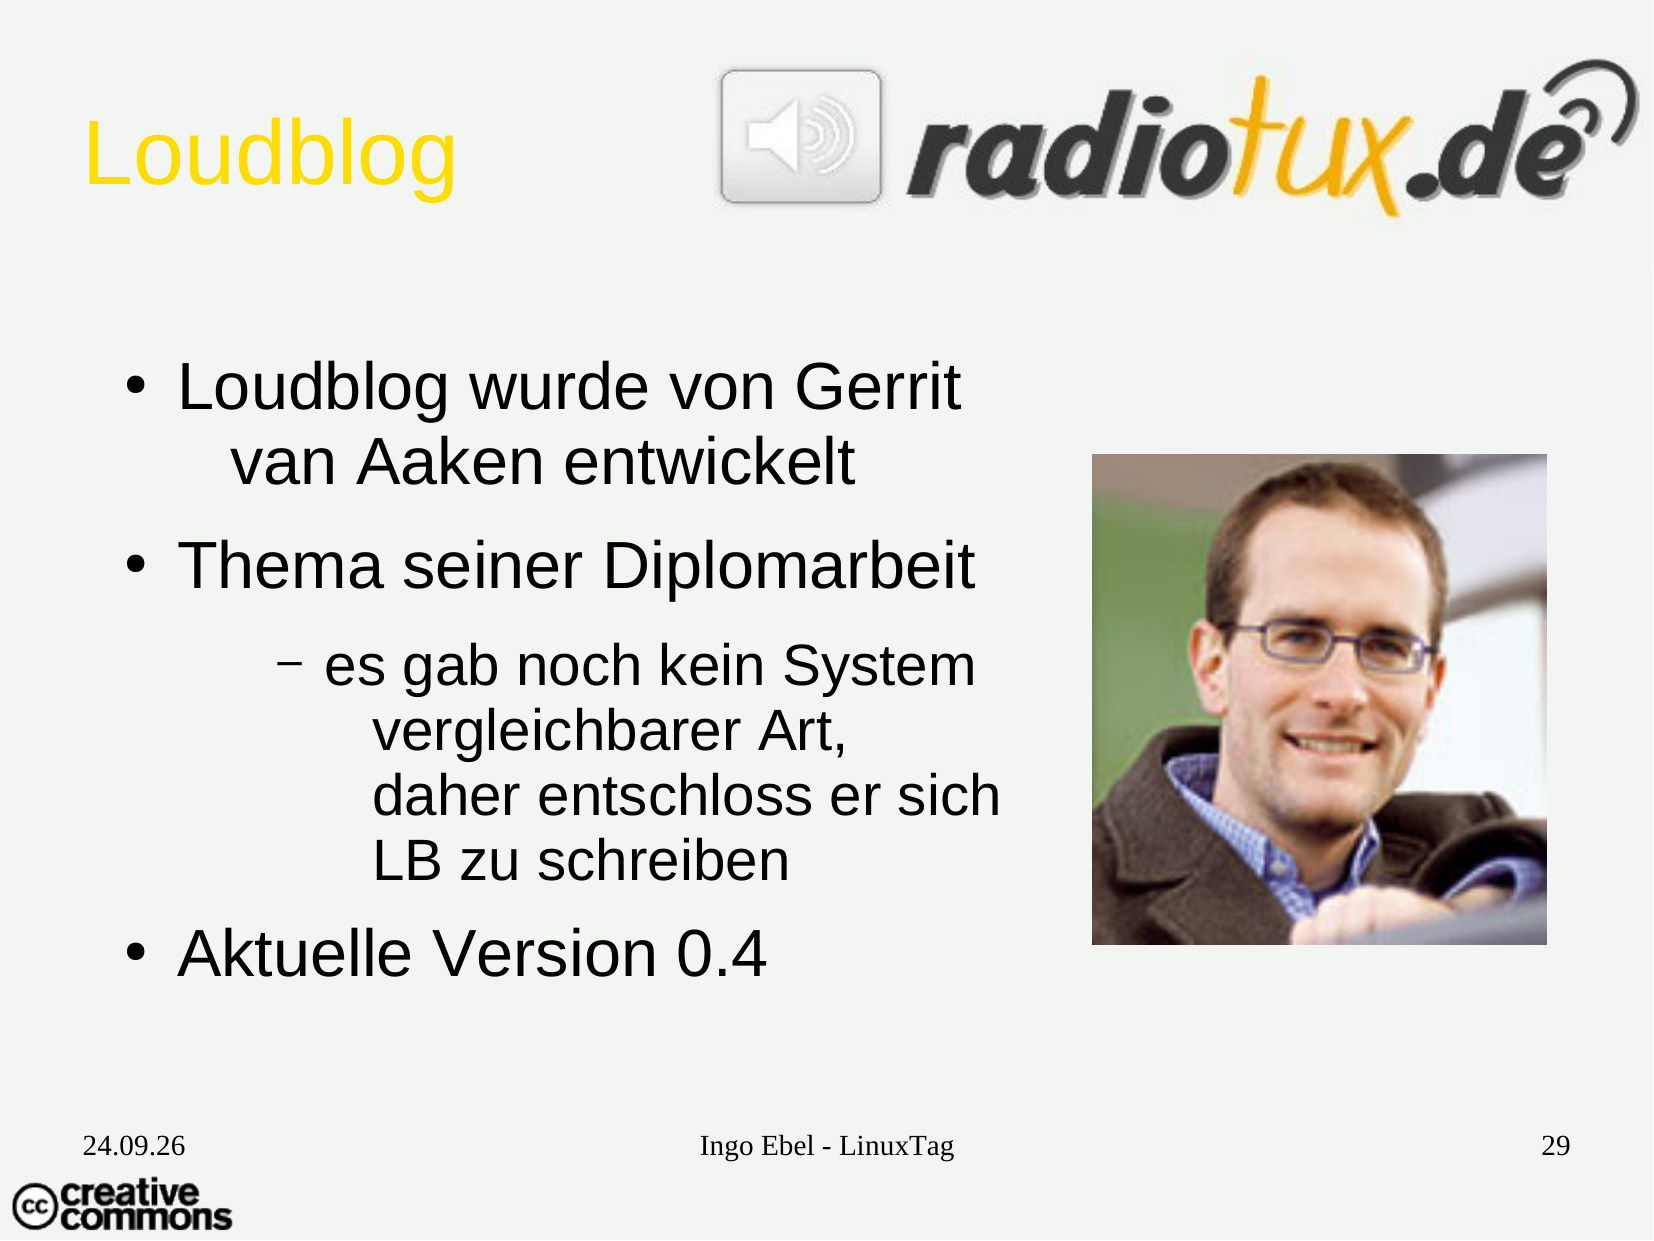

# Loudblog
Loudblog wurde von Gerrit van Aaken entwickelt
Thema seiner Diplomarbeit
es gab noch kein System vergleichbarer Art, daher entschloss er sich LB zu schreiben
Aktuelle Version 0.4
Ingo Ebel - LinuxTag
29